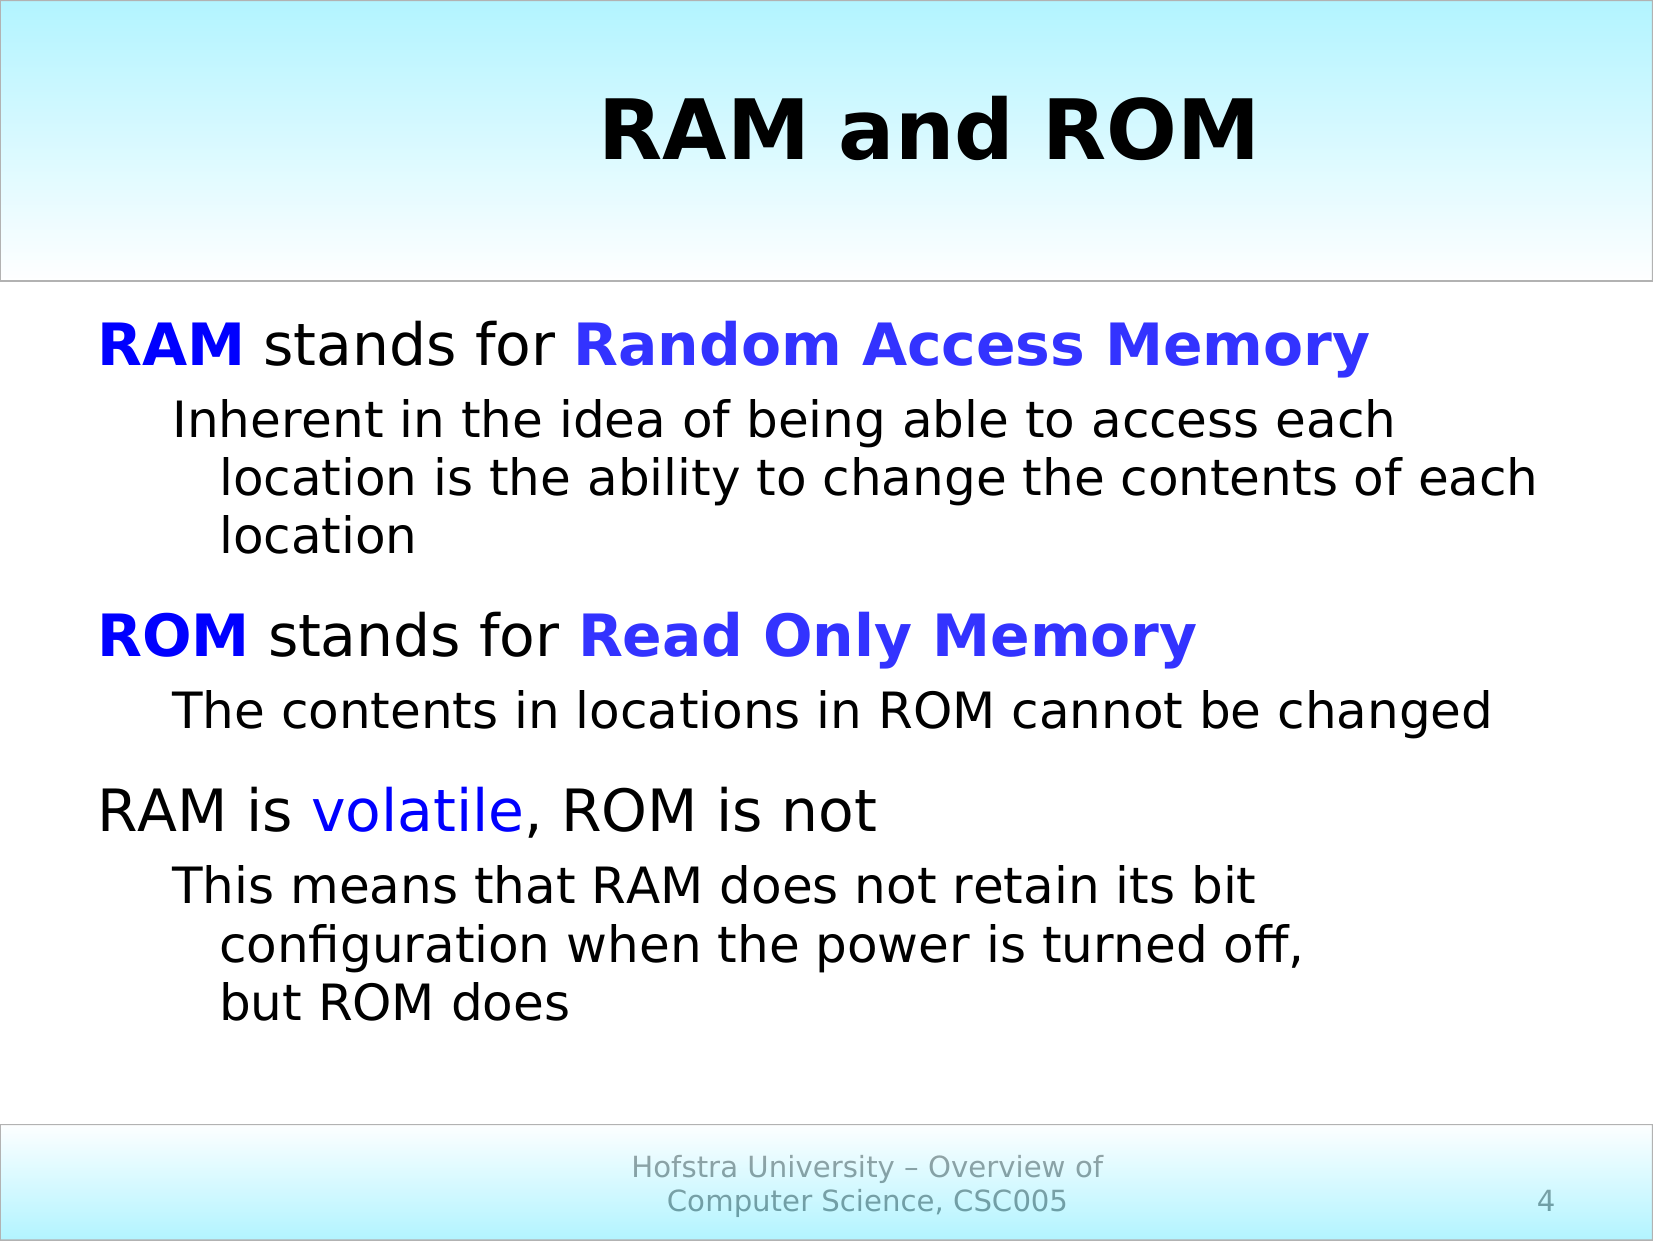

# RAM and ROM
RAM stands for Random Access Memory
Inherent in the idea of being able to access each location is the ability to change the contents of each location
ROM stands for Read Only Memory
The contents in locations in ROM cannot be changed
RAM is volatile, ROM is not
This means that RAM does not retain its bit configuration when the power is turned off,
but ROM does
4